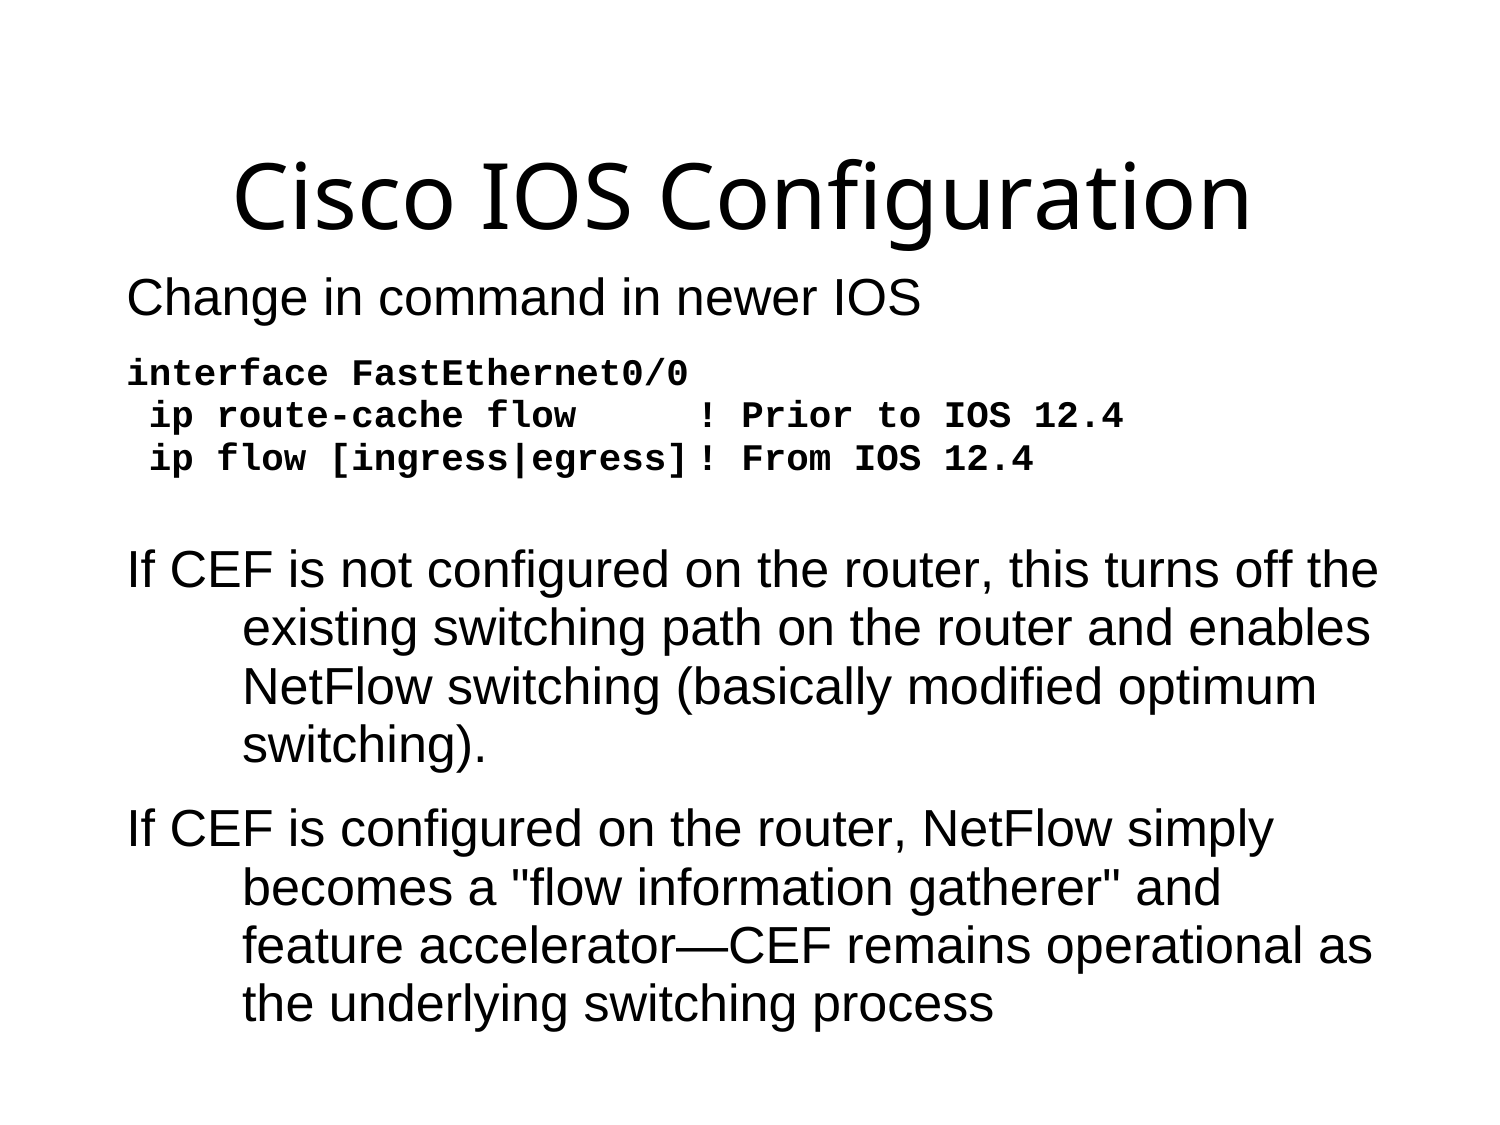

# Cisco IOS Configuration
Change in command in newer IOS
interface FastEthernet0/0
 ip route-cache flow	 	! Prior to IOS 12.4
 ip flow [ingress|egress]	! From IOS 12.4
If CEF is not configured on the router, this turns off the existing switching path on the router and enables NetFlow switching (basically modified optimum switching).
If CEF is configured on the router, NetFlow simply becomes a "flow information gatherer" and feature accelerator—CEF remains operational as the underlying switching process